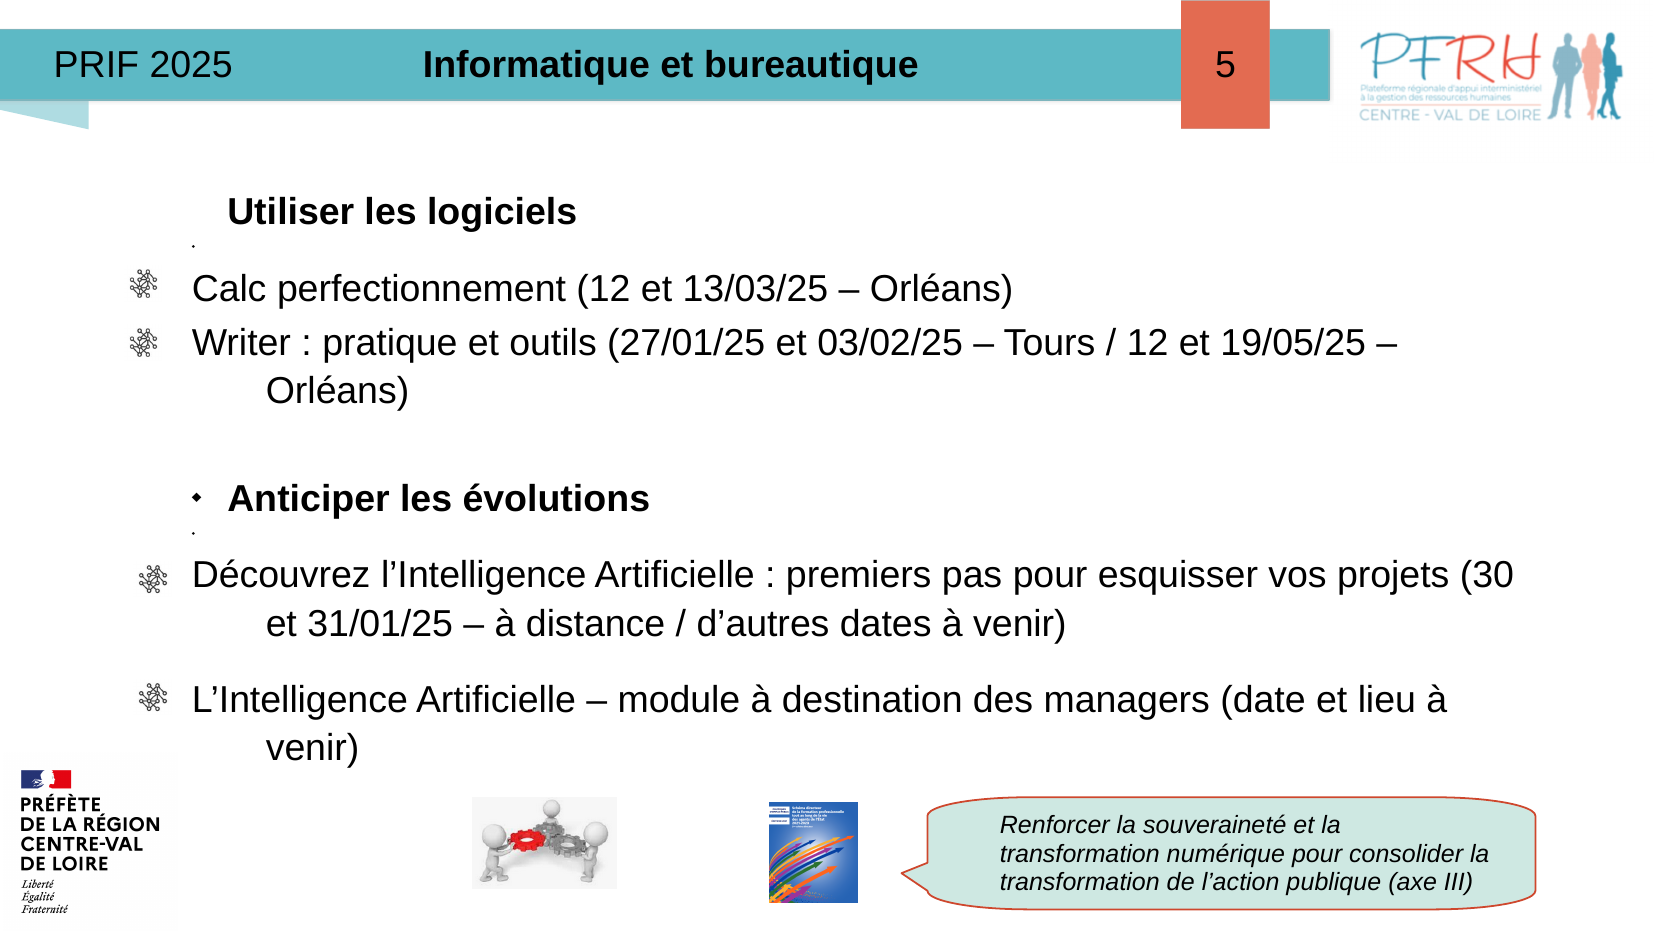

5
PRIF 2025			Informatique et bureautique
Utiliser les logiciels
Calc perfectionnement (12 et 13/03/25 – Orléans)
Writer : pratique et outils (27/01/25 et 03/02/25 – Tours / 12 et 19/05/25 – 			Orléans)
Anticiper les évolutions
Découvrez l’Intelligence Artificielle : premiers pas pour esquisser vos projets (30 	et 31/01/25 – à distance / d’autres dates à venir)
L’Intelligence Artificielle – module à destination des managers (date et lieu à 		venir)
Renforcer la souveraineté et la transformation numérique pour consolider la transformation de l’action publique (axe III)